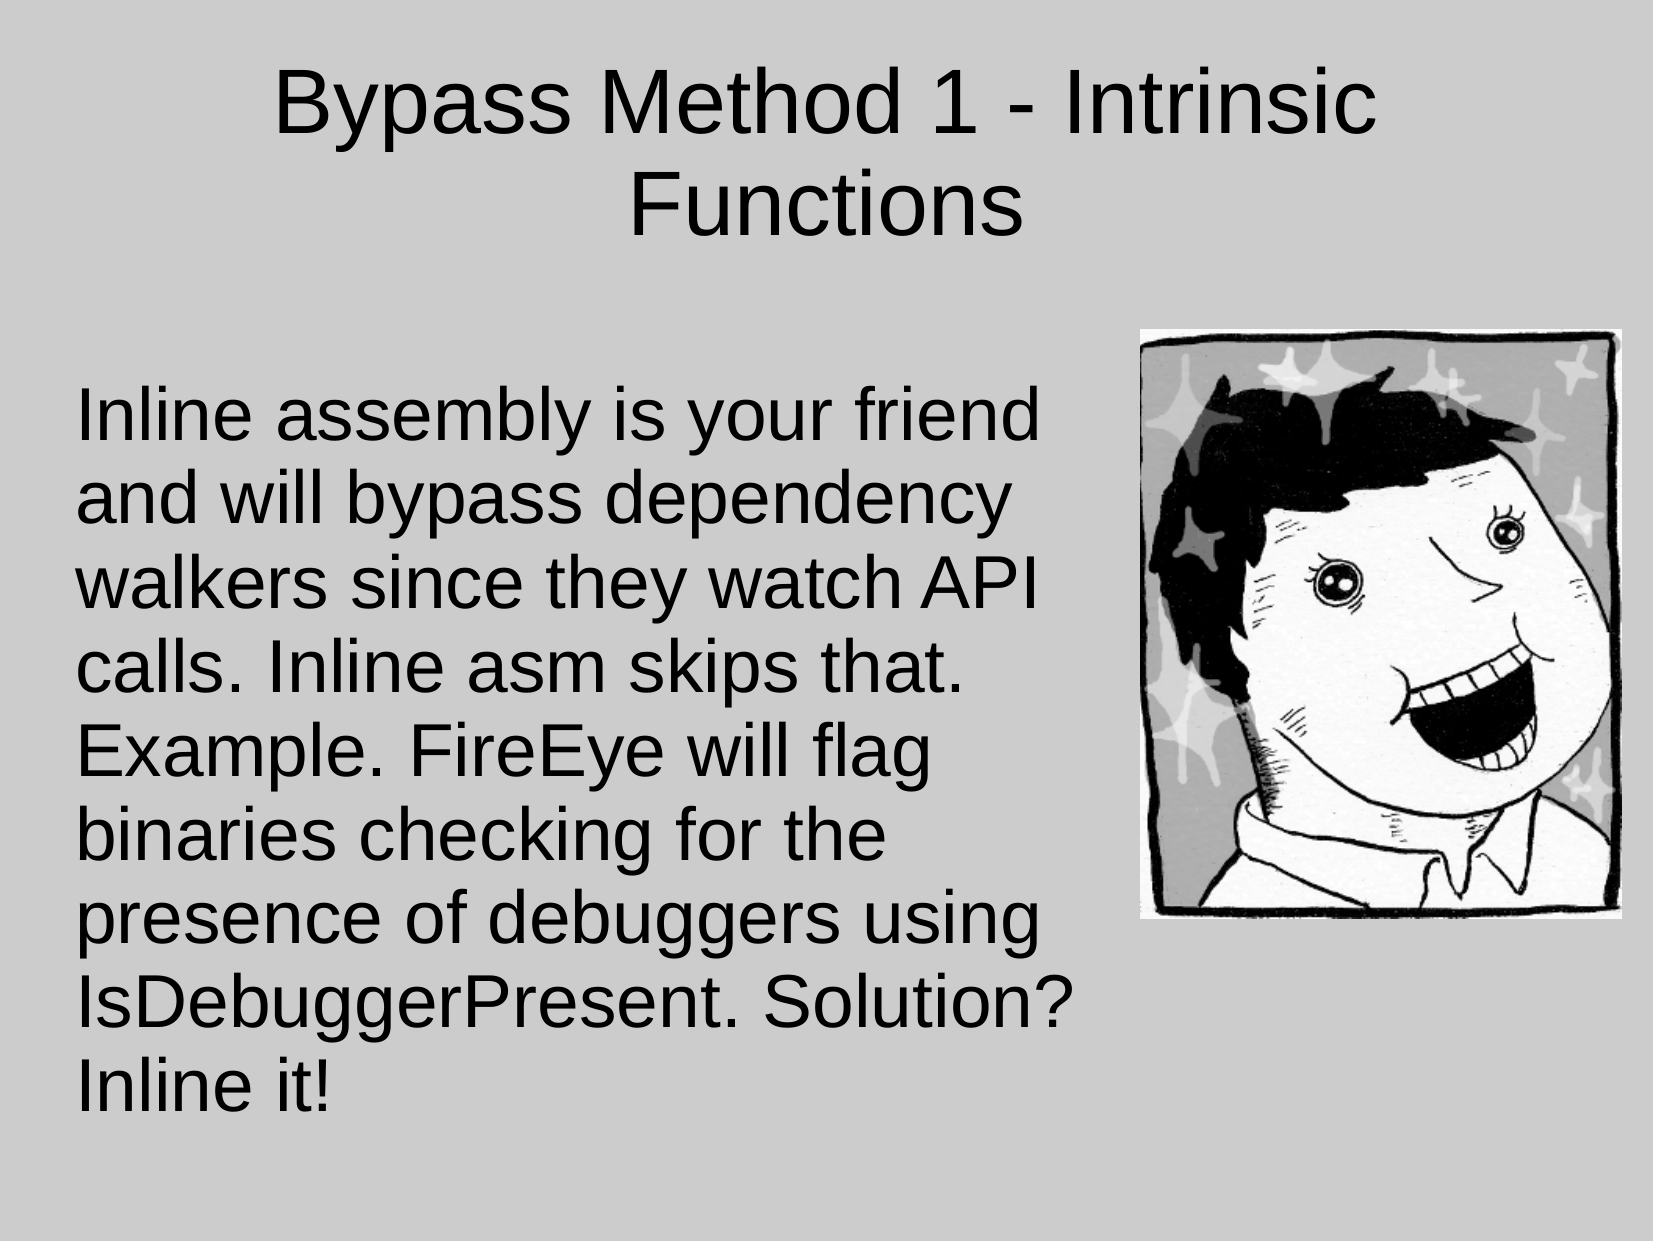

# Bypass Method 1 - Intrinsic Functions
Inline assembly is your friend and will bypass dependency walkers since they watch API calls. Inline asm skips that. Example. FireEye will flag binaries checking for the presence of debuggers using IsDebuggerPresent. Solution? Inline it!